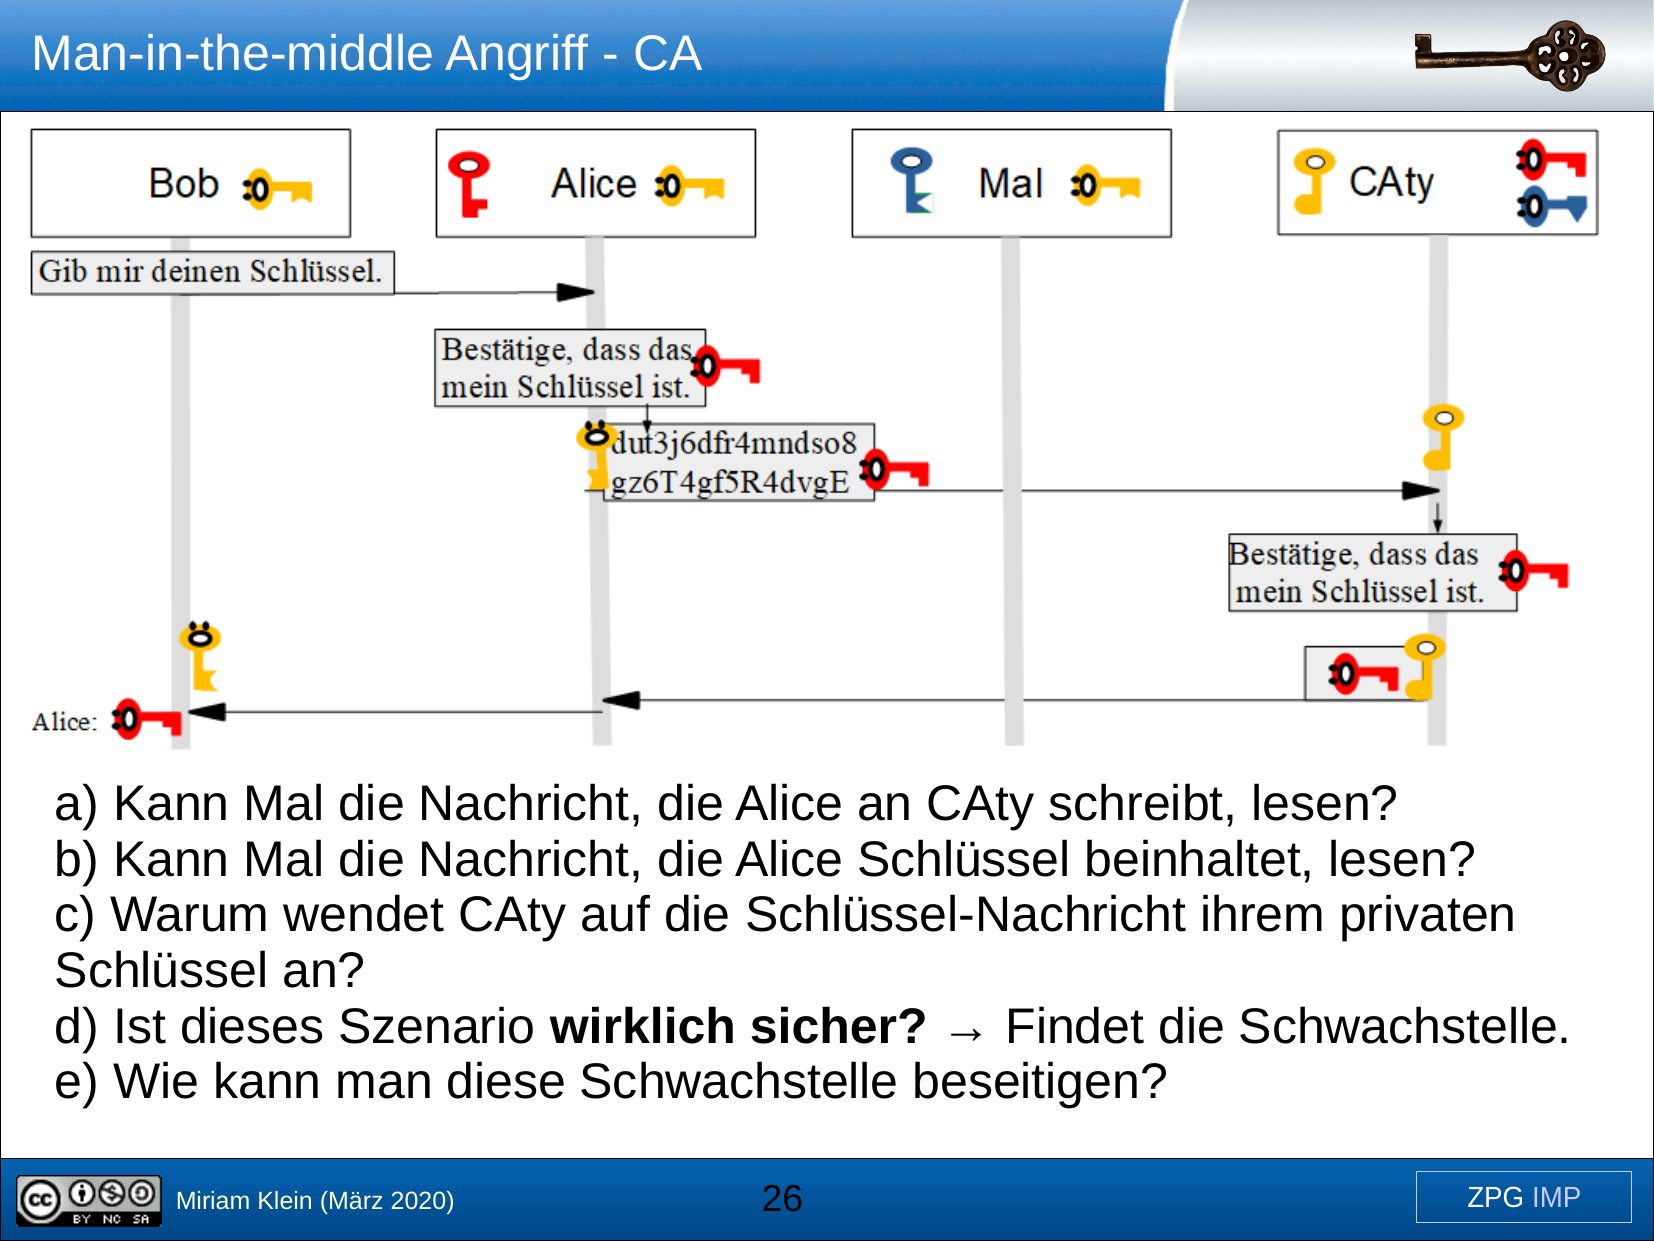

# Man-in-the-middle Angriff - CA
a) Kann Mal die Nachricht, die Alice an CAty schreibt, lesen?
b) Kann Mal die Nachricht, die Alice Schlüssel beinhaltet, lesen?
c) Warum wendet CAty auf die Schlüssel-Nachricht ihrem privaten Schlüssel an?
d) Ist dieses Szenario wirklich sicher? → Findet die Schwachstelle.
e) Wie kann man diese Schwachstelle beseitigen?
26